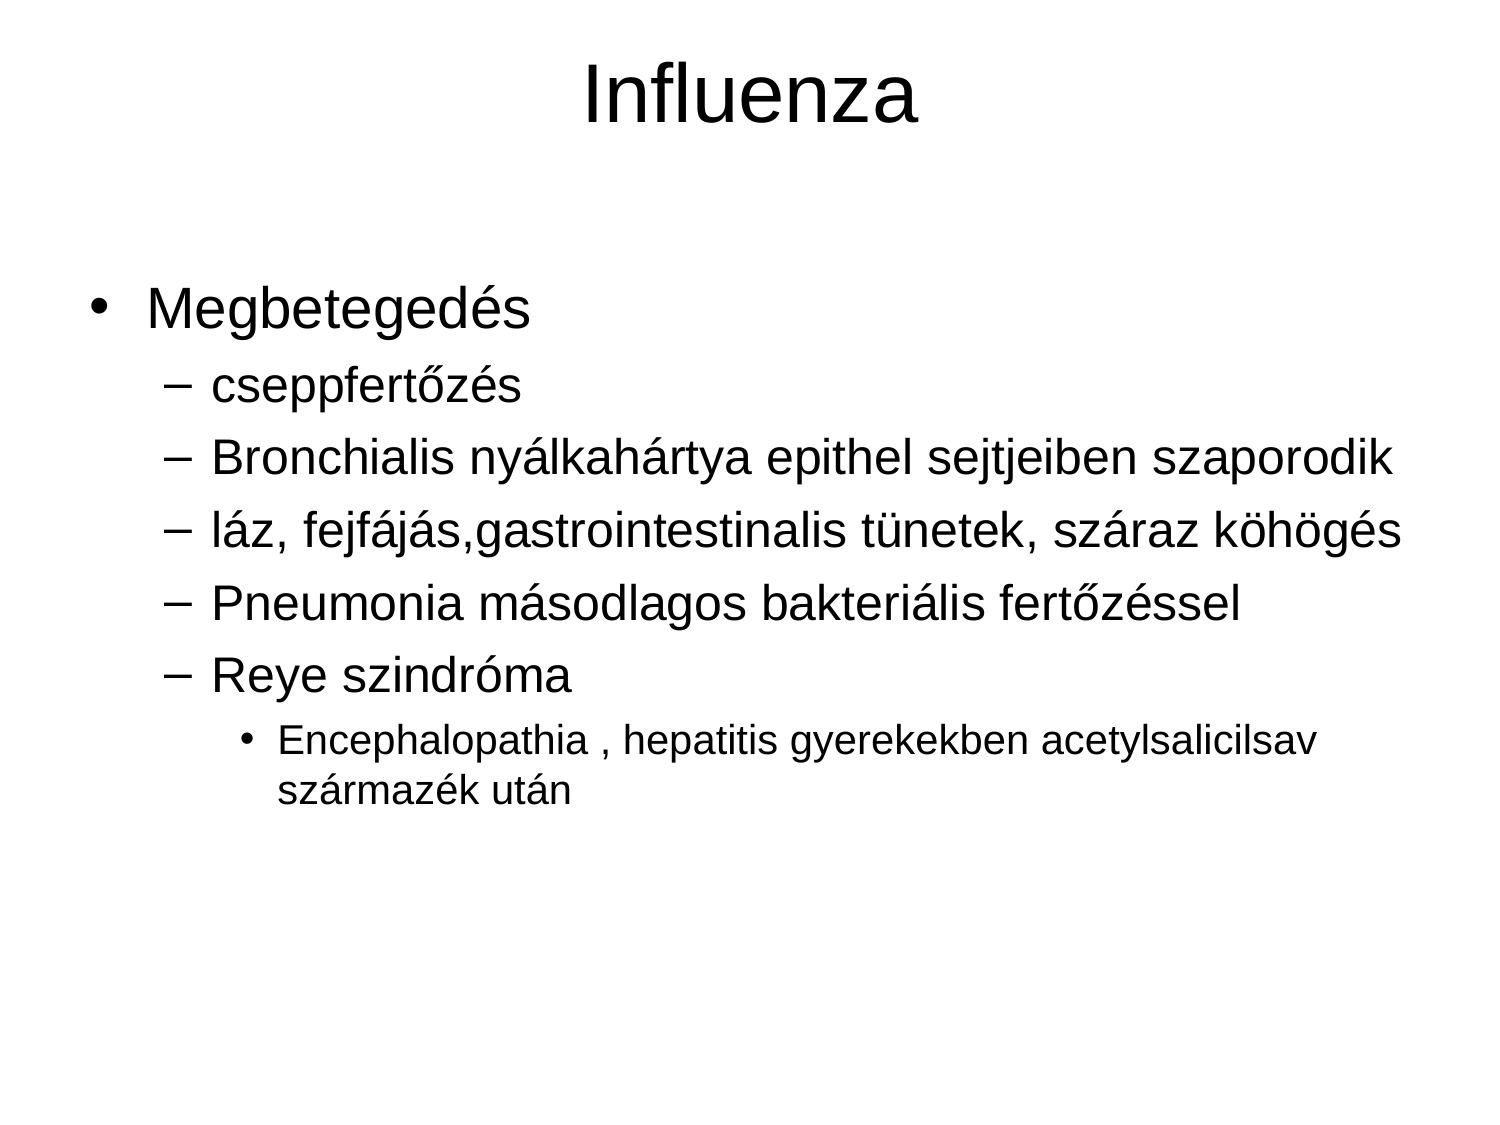

# Influenza
Megbetegedés
cseppfertőzés
Bronchialis nyálkahártya epithel sejtjeiben szaporodik
láz, fejfájás,gastrointestinalis tünetek, száraz köhögés
Pneumonia másodlagos bakteriális fertőzéssel
Reye szindróma
Encephalopathia , hepatitis gyerekekben acetylsalicilsav származék után